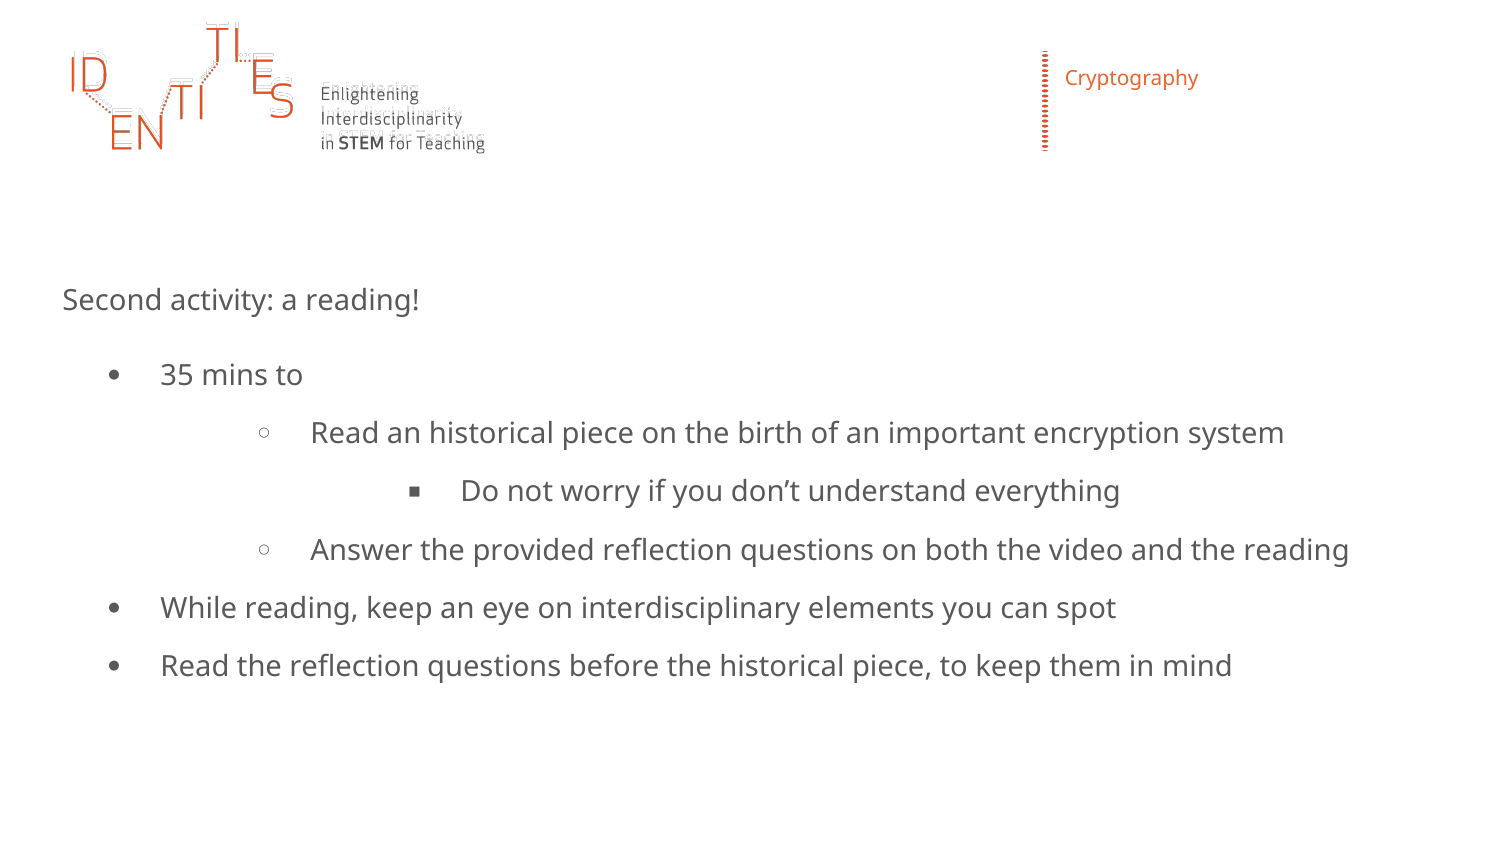

Cryptography
Second activity: a reading!
35 mins to
Read an historical piece on the birth of an important encryption system
Do not worry if you don’t understand everything
Answer the provided reflection questions on both the video and the reading
While reading, keep an eye on interdisciplinary elements you can spot
Read the reflection questions before the historical piece, to keep them in mind